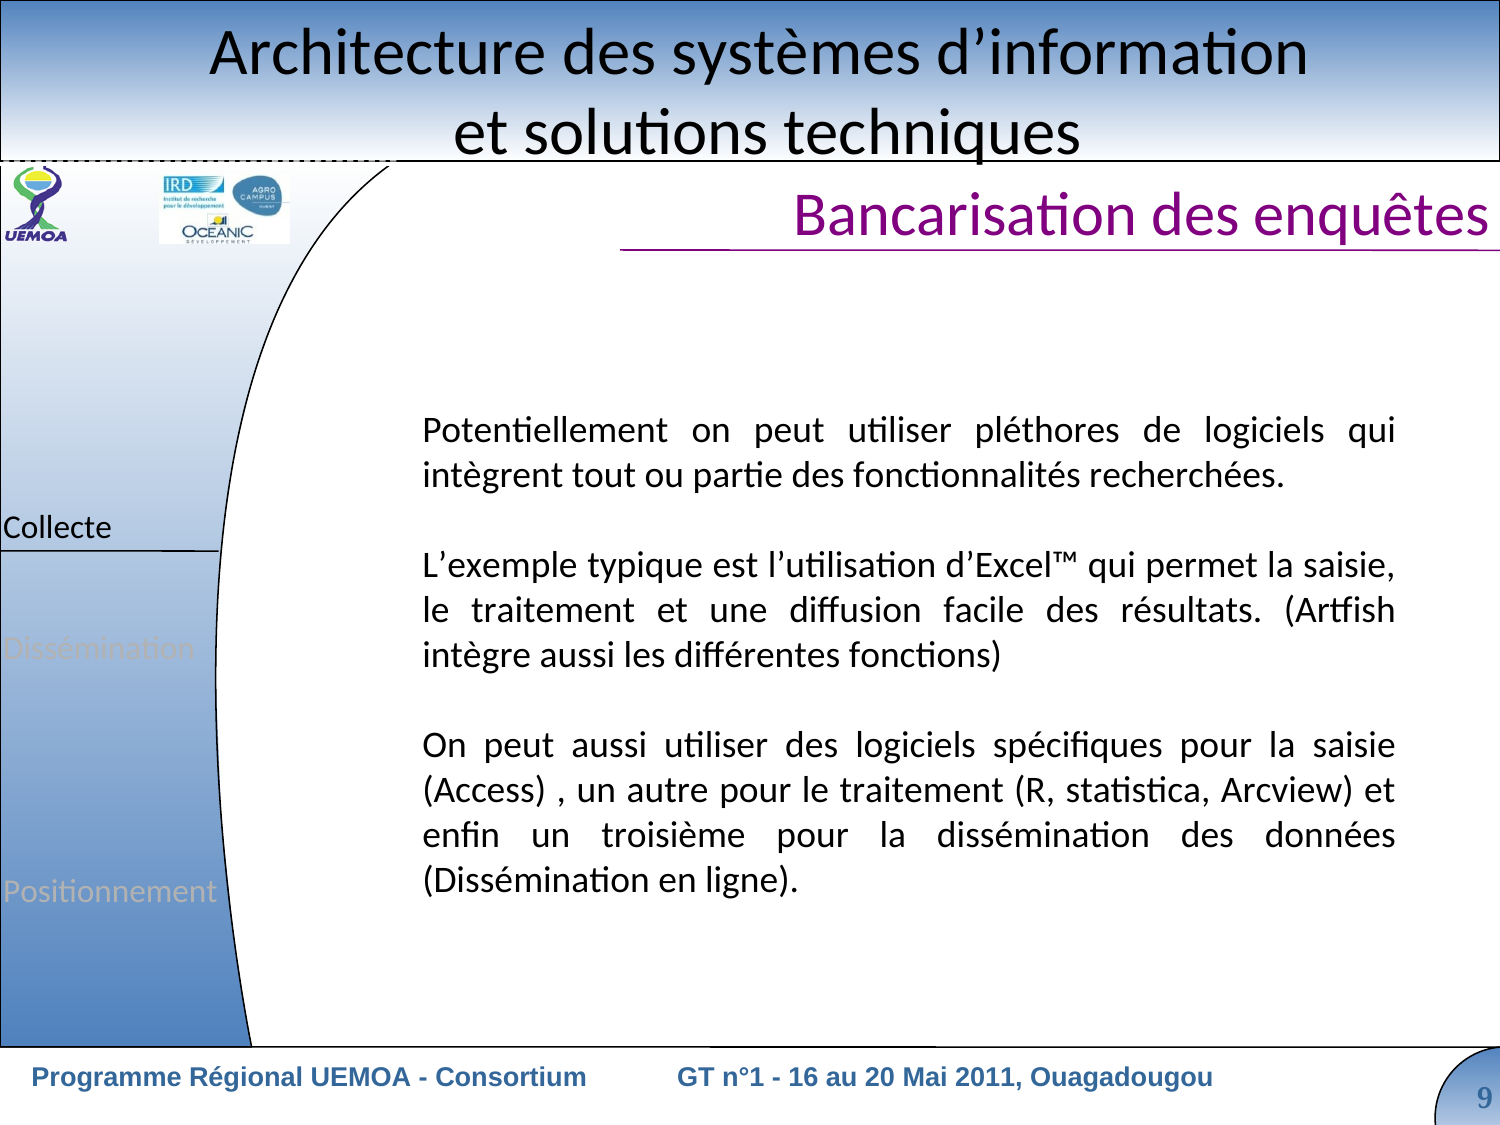

Architecture des systèmes d’information
et solutions techniques
Bancarisation des enquêtes
Potentiellement on peut utiliser pléthores de logiciels qui intègrent tout ou partie des fonctionnalités recherchées.
L’exemple typique est l’utilisation d’Excel™ qui permet la saisie, le traitement et une diffusion facile des résultats. (Artfish intègre aussi les différentes fonctions)
On peut aussi utiliser des logiciels spécifiques pour la saisie (Access) , un autre pour le traitement (R, statistica, Arcview) et enfin un troisième pour la dissémination des données (Dissémination en ligne).
Collecte
Dissémination
Positionnement